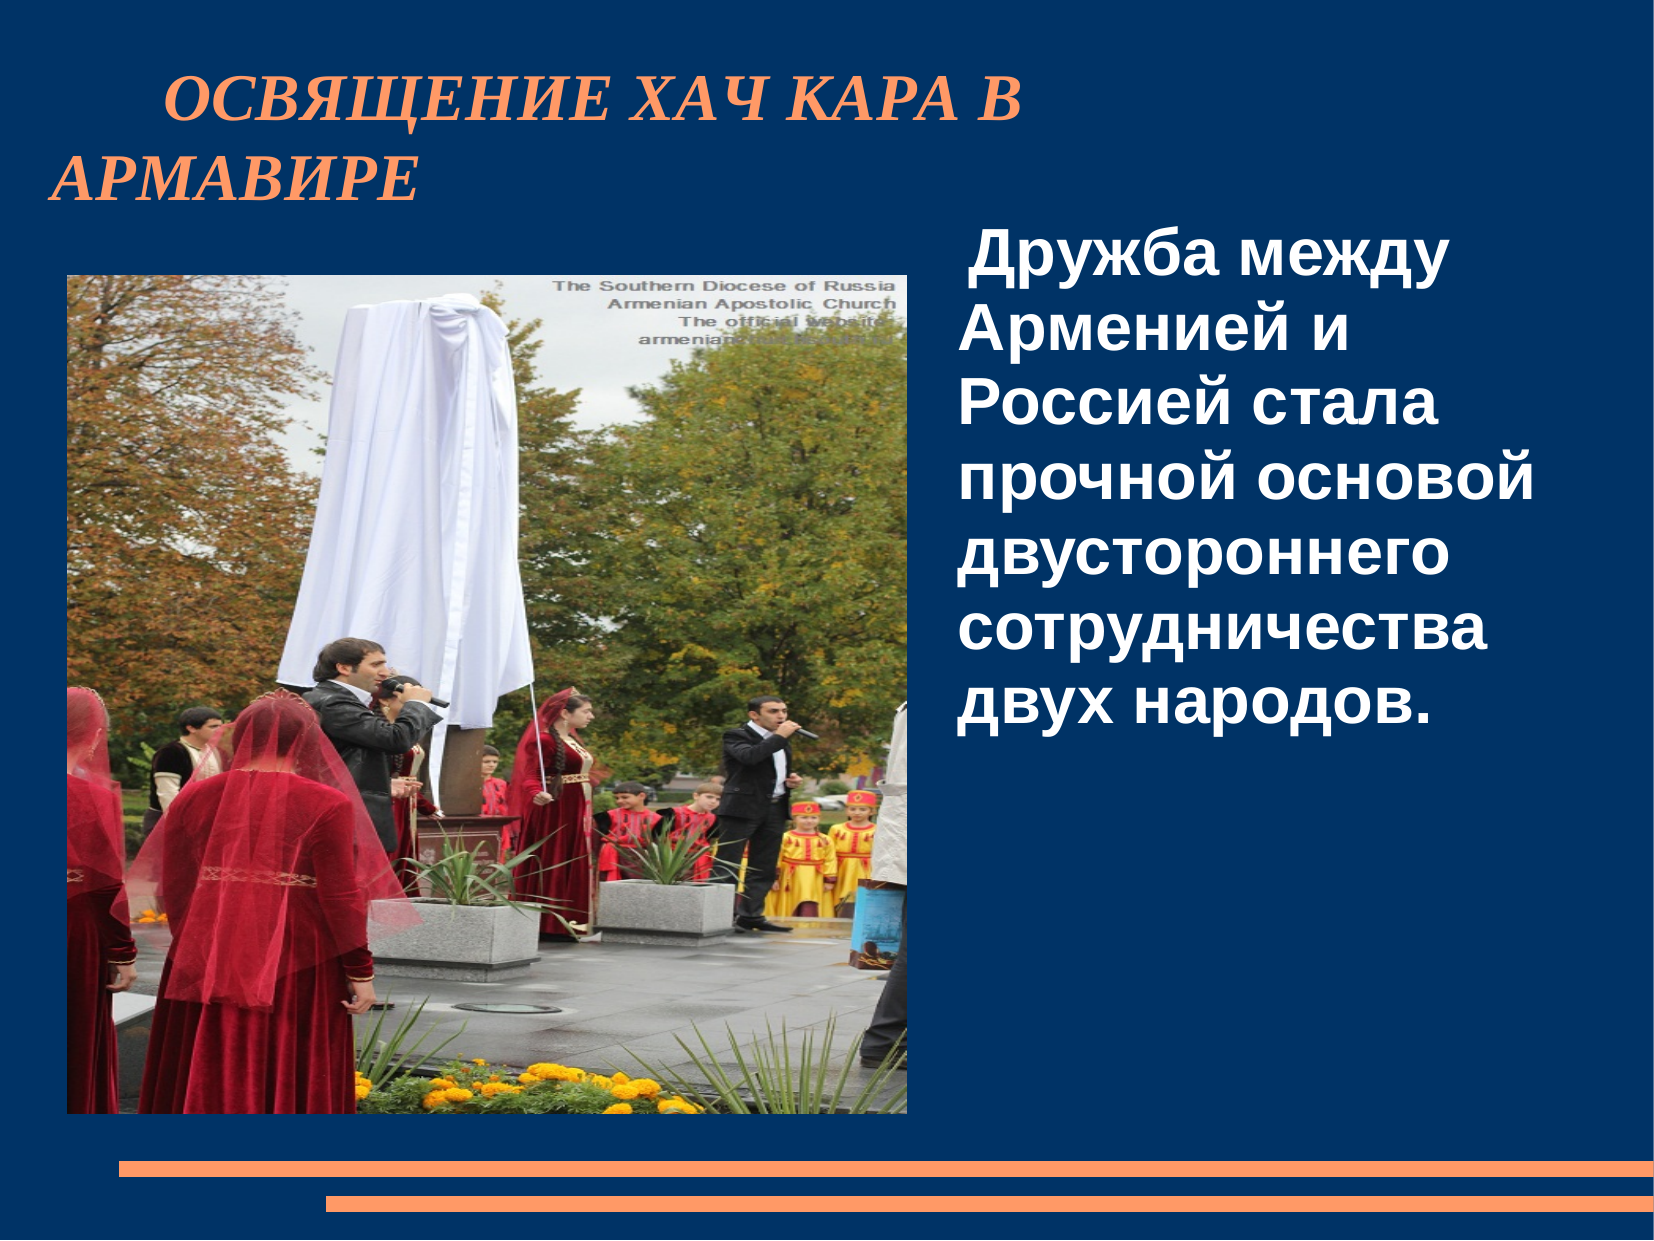

# ОСВЯЩЕНИЕ ХАЧ КАРА В АРМАВИРЕ
 Дружба между Арменией и Россией стала прочной основой двустороннего сотрудничества двух народов.